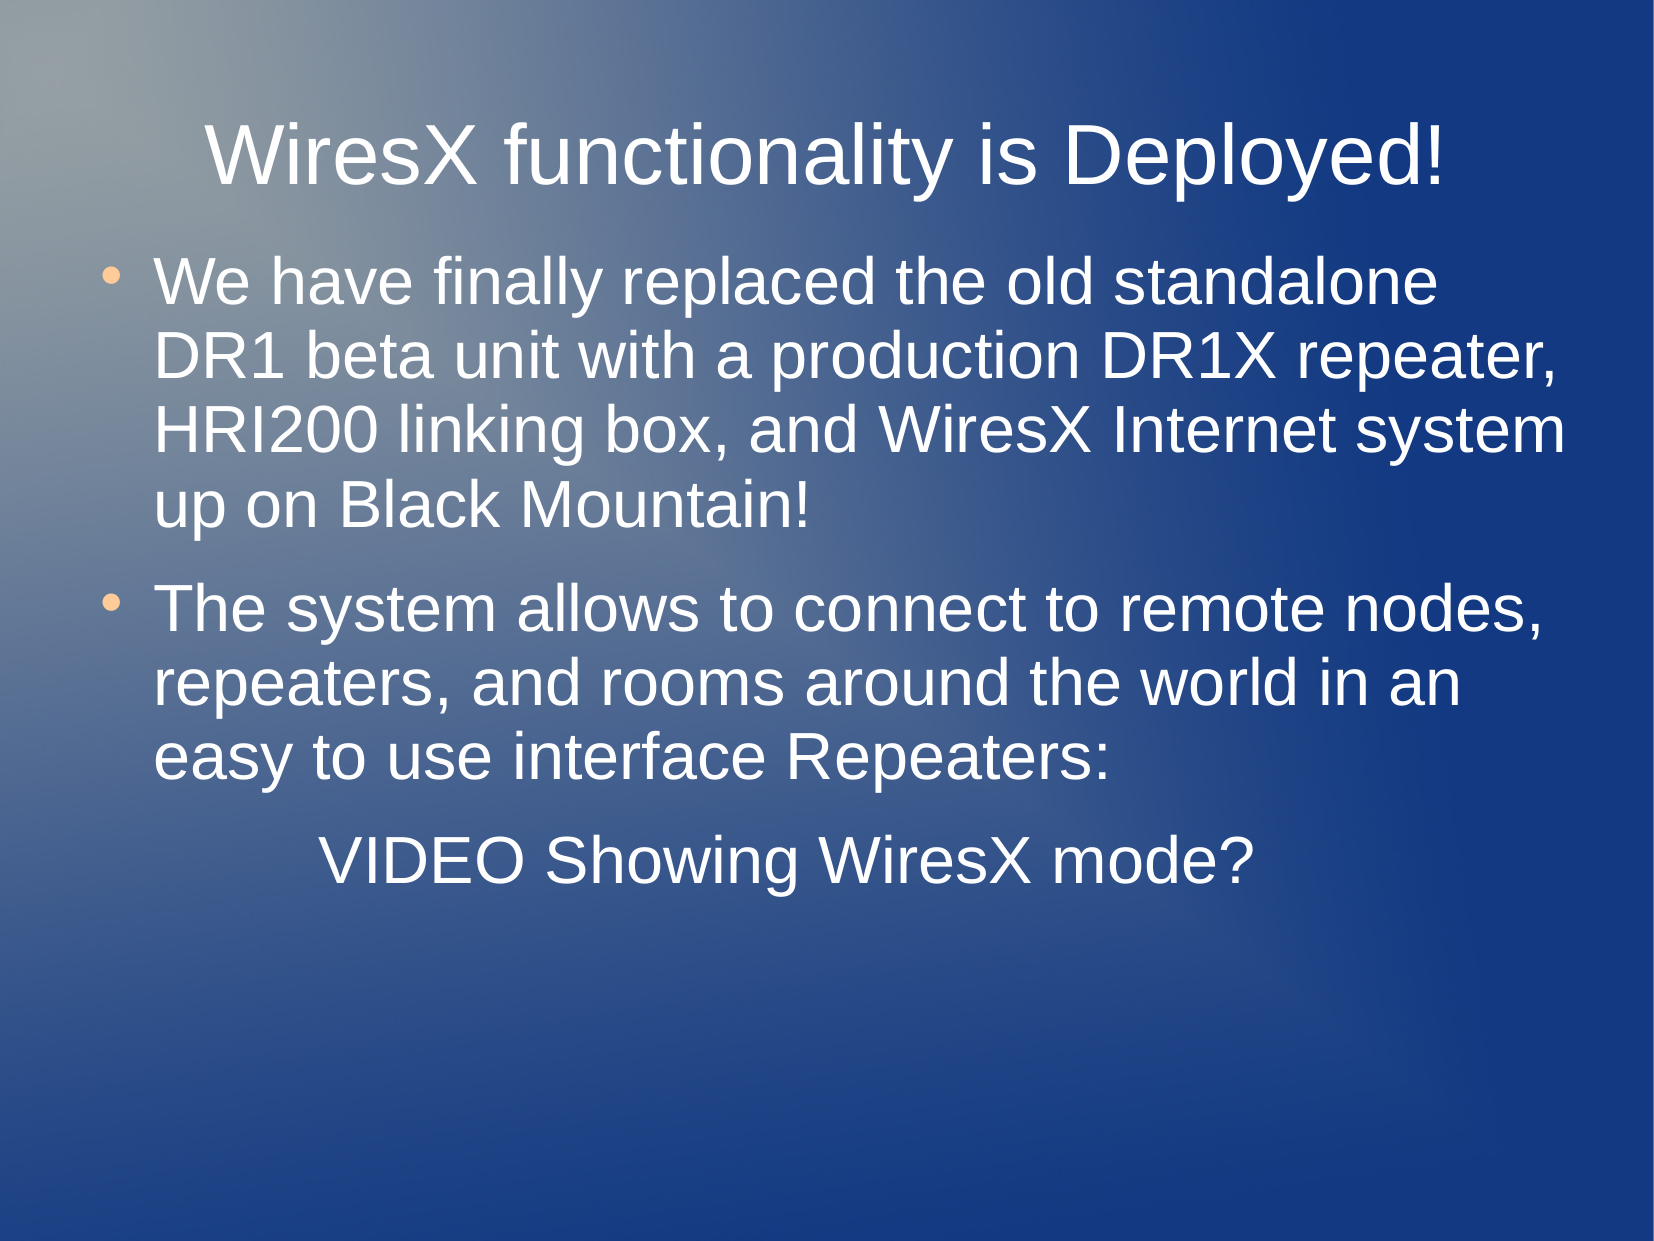

# WiresX functionality is Deployed!
We have finally replaced the old standalone DR1 beta unit with a production DR1X repeater, HRI200 linking box, and WiresX Internet system up on Black Mountain!
The system allows to connect to remote nodes, repeaters, and rooms around the world in an easy to use interface Repeaters:
VIDEO Showing WiresX mode?